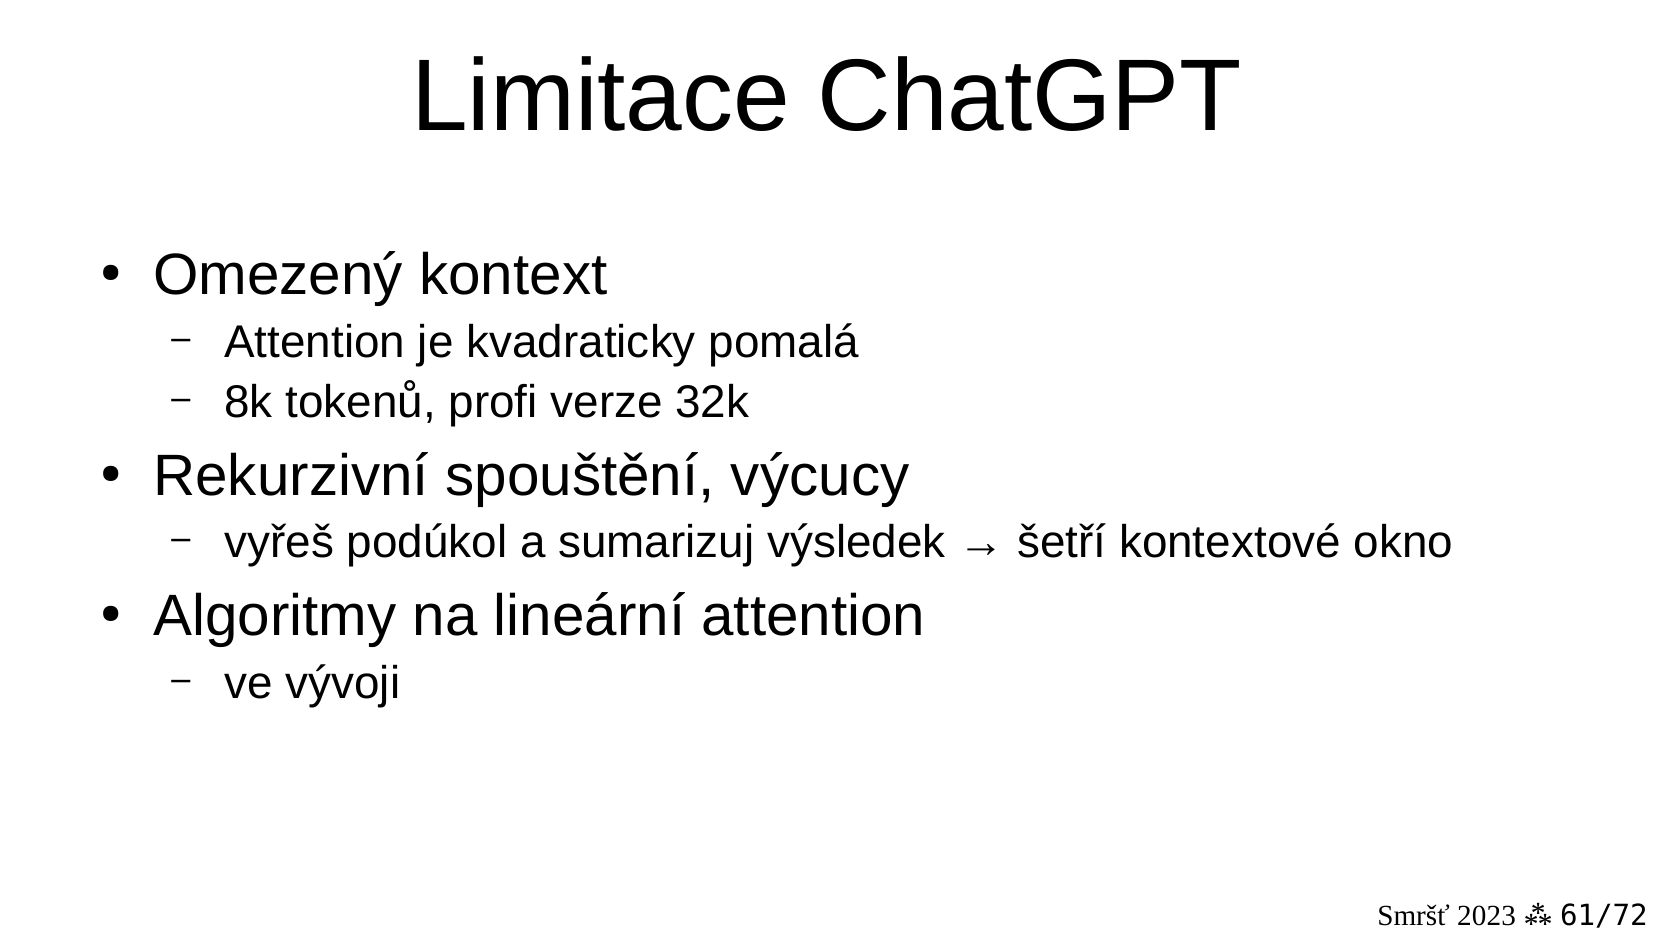

# Limitace ChatGPT
Omezený kontext
Attention je kvadraticky pomalá
8k tokenů, profi verze 32k
Rekurzivní spouštění, výcucy
vyřeš podúkol a sumarizuj výsledek → šetří kontextové okno
Algoritmy na lineární attention
ve vývoji
61